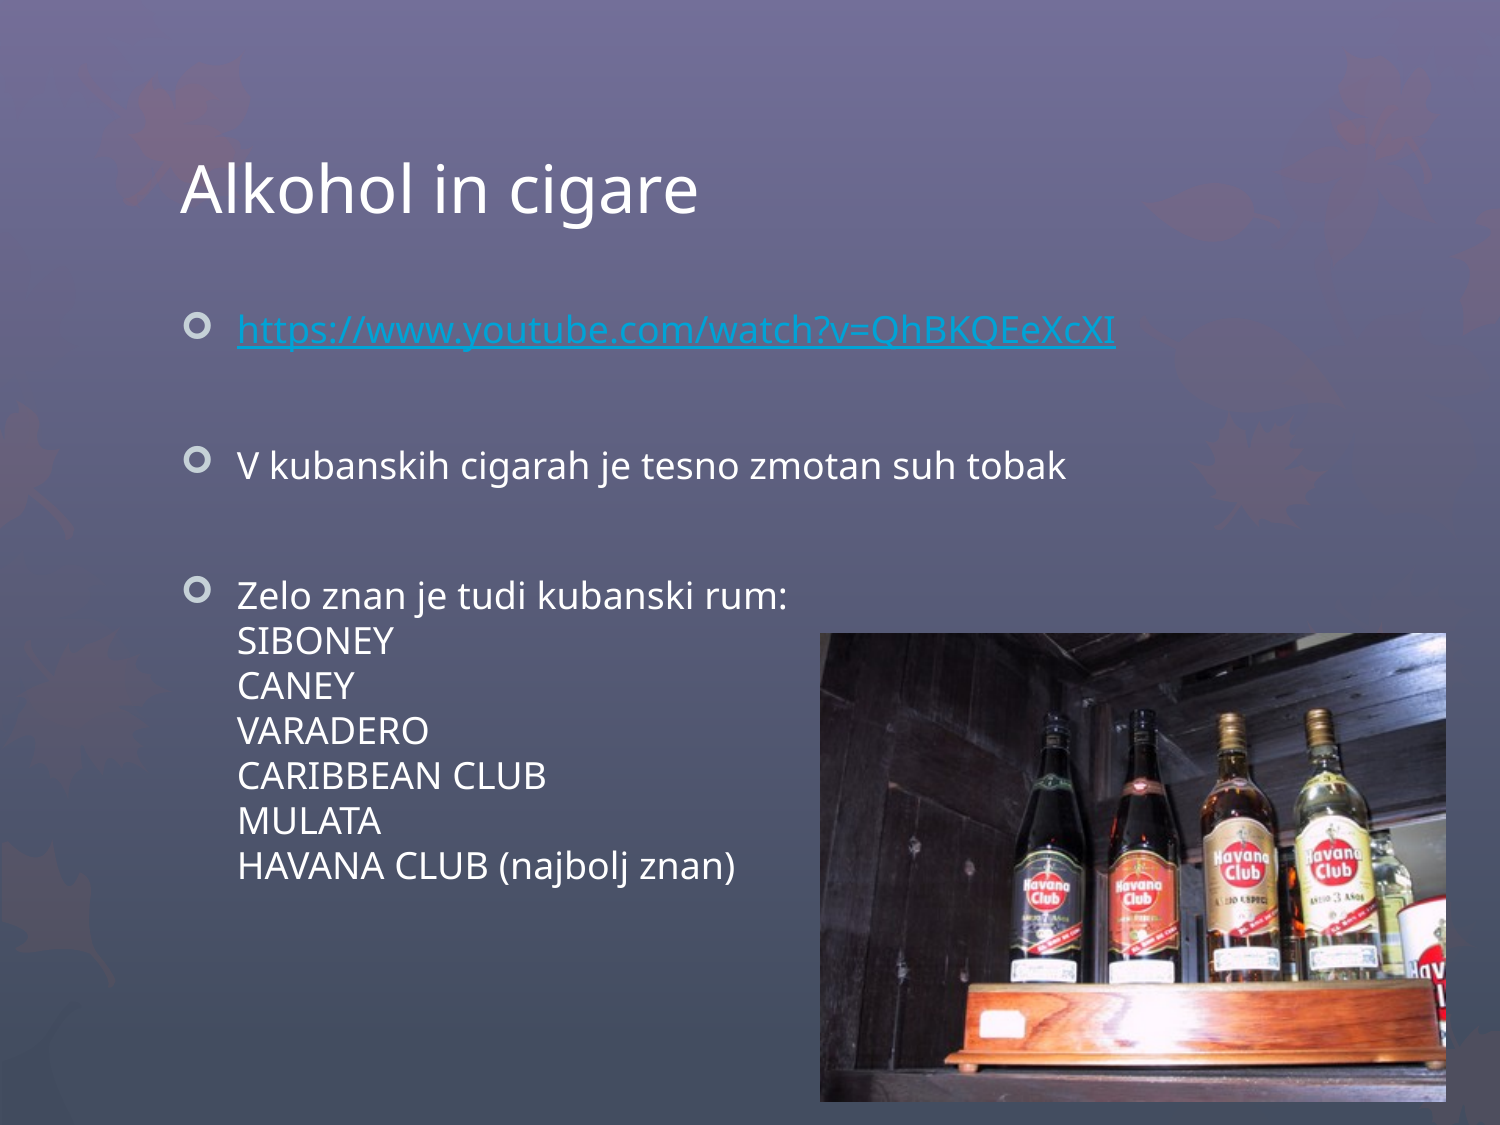

# Alkohol in cigare
https://www.youtube.com/watch?v=QhBKQEeXcXI
V kubanskih cigarah je tesno zmotan suh tobak
Zelo znan je tudi kubanski rum:
SIBONEY
CANEY
VARADERO
CARIBBEAN CLUB
MULATA
HAVANA CLUB (najbolj znan)